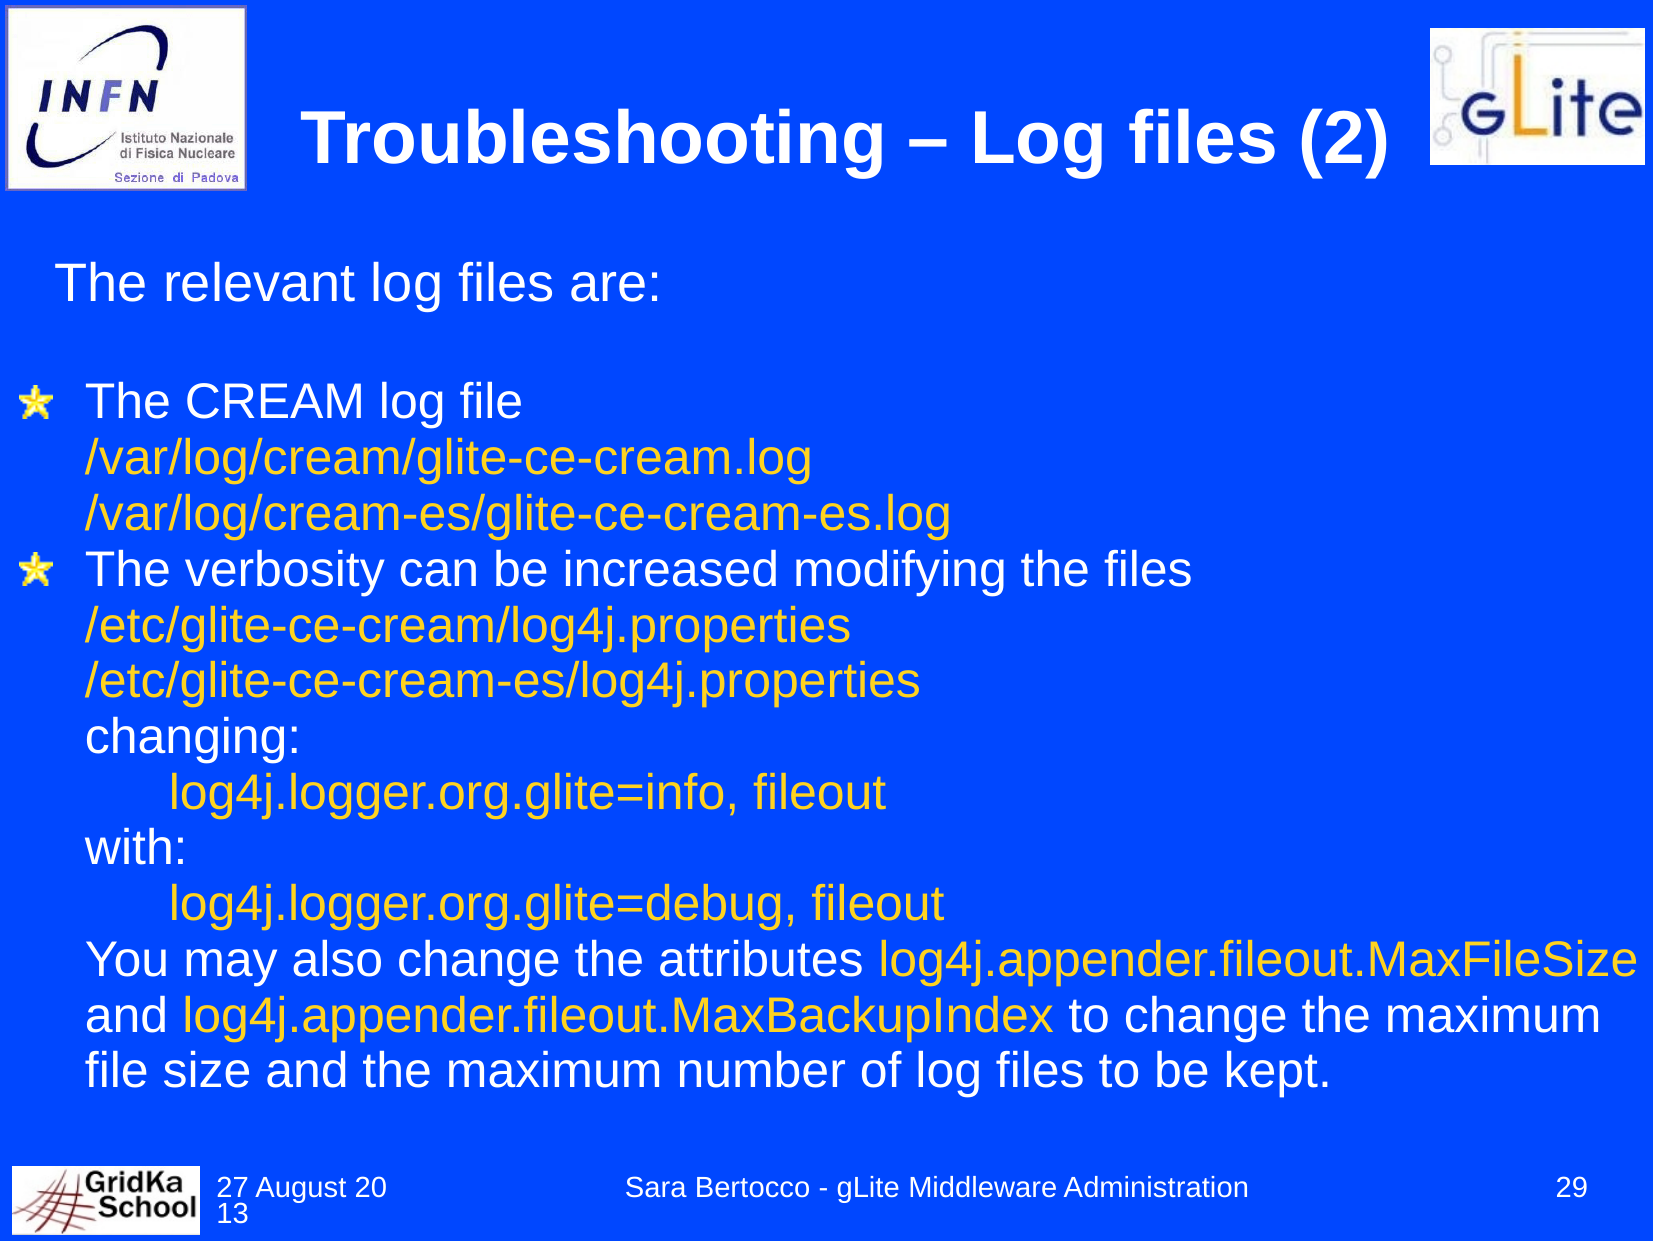

# Troubleshooting – Log files (2)
The relevant log files are:
The CREAM log file
/var/log/cream/glite-ce-cream.log
/var/log/cream-es/glite-ce-cream-es.log
The verbosity can be increased modifying the files
/etc/glite-ce-cream/log4j.properties
/etc/glite-ce-cream-es/log4j.properties
changing:
 log4j.logger.org.glite=info, fileout
with:
 log4j.logger.org.glite=debug, fileout
You may also change the attributes log4j.appender.fileout.MaxFileSize
and log4j.appender.fileout.MaxBackupIndex to change the maximum
file size and the maximum number of log files to be kept.
27 August 2013
Sara Bertocco - gLite Middleware Administration
29